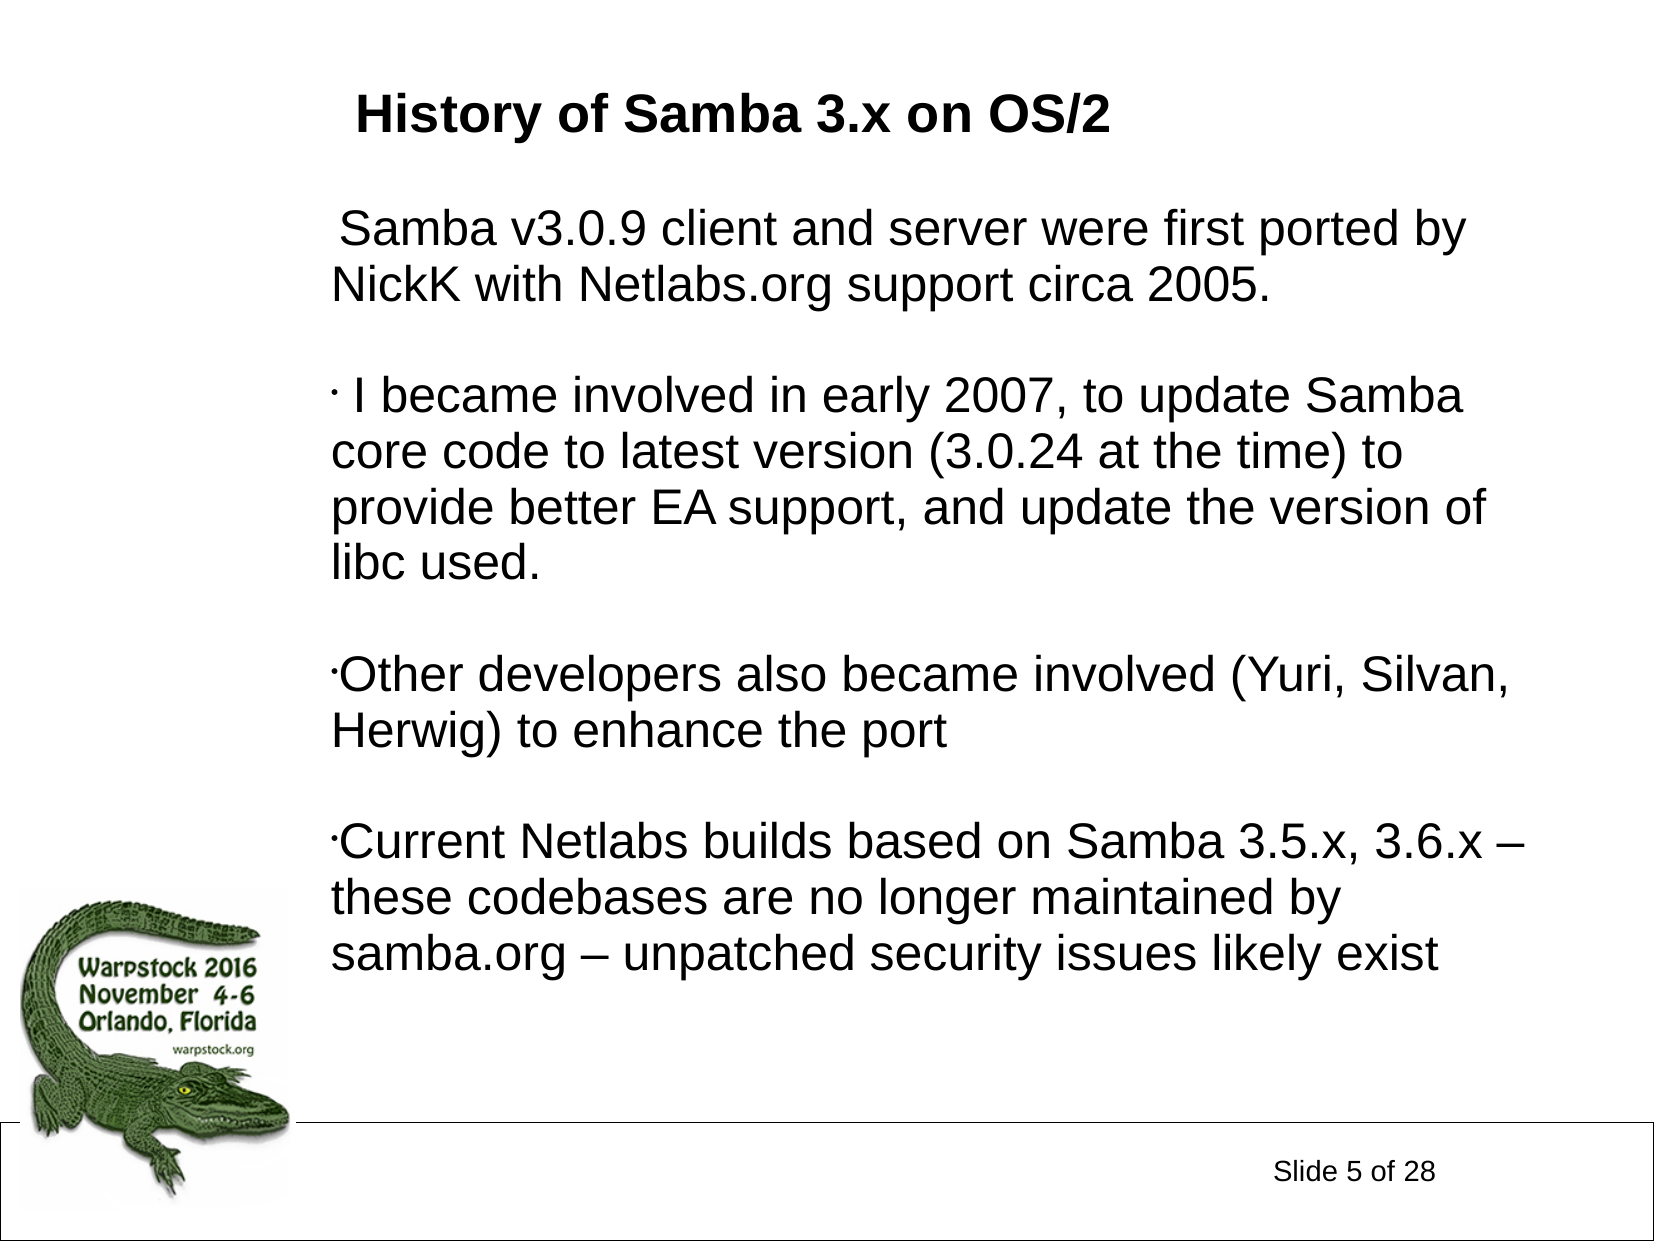

# History of Samba 3.x on OS/2
Samba v3.0.9 client and server were first ported by NickK with Netlabs.org support circa 2005.
 I became involved in early 2007, to update Samba core code to latest version (3.0.24 at the time) to provide better EA support, and update the version of libc used.
Other developers also became involved (Yuri, Silvan, Herwig) to enhance the port
Current Netlabs builds based on Samba 3.5.x, 3.6.x – these codebases are no longer maintained by samba.org – unpatched security issues likely exist